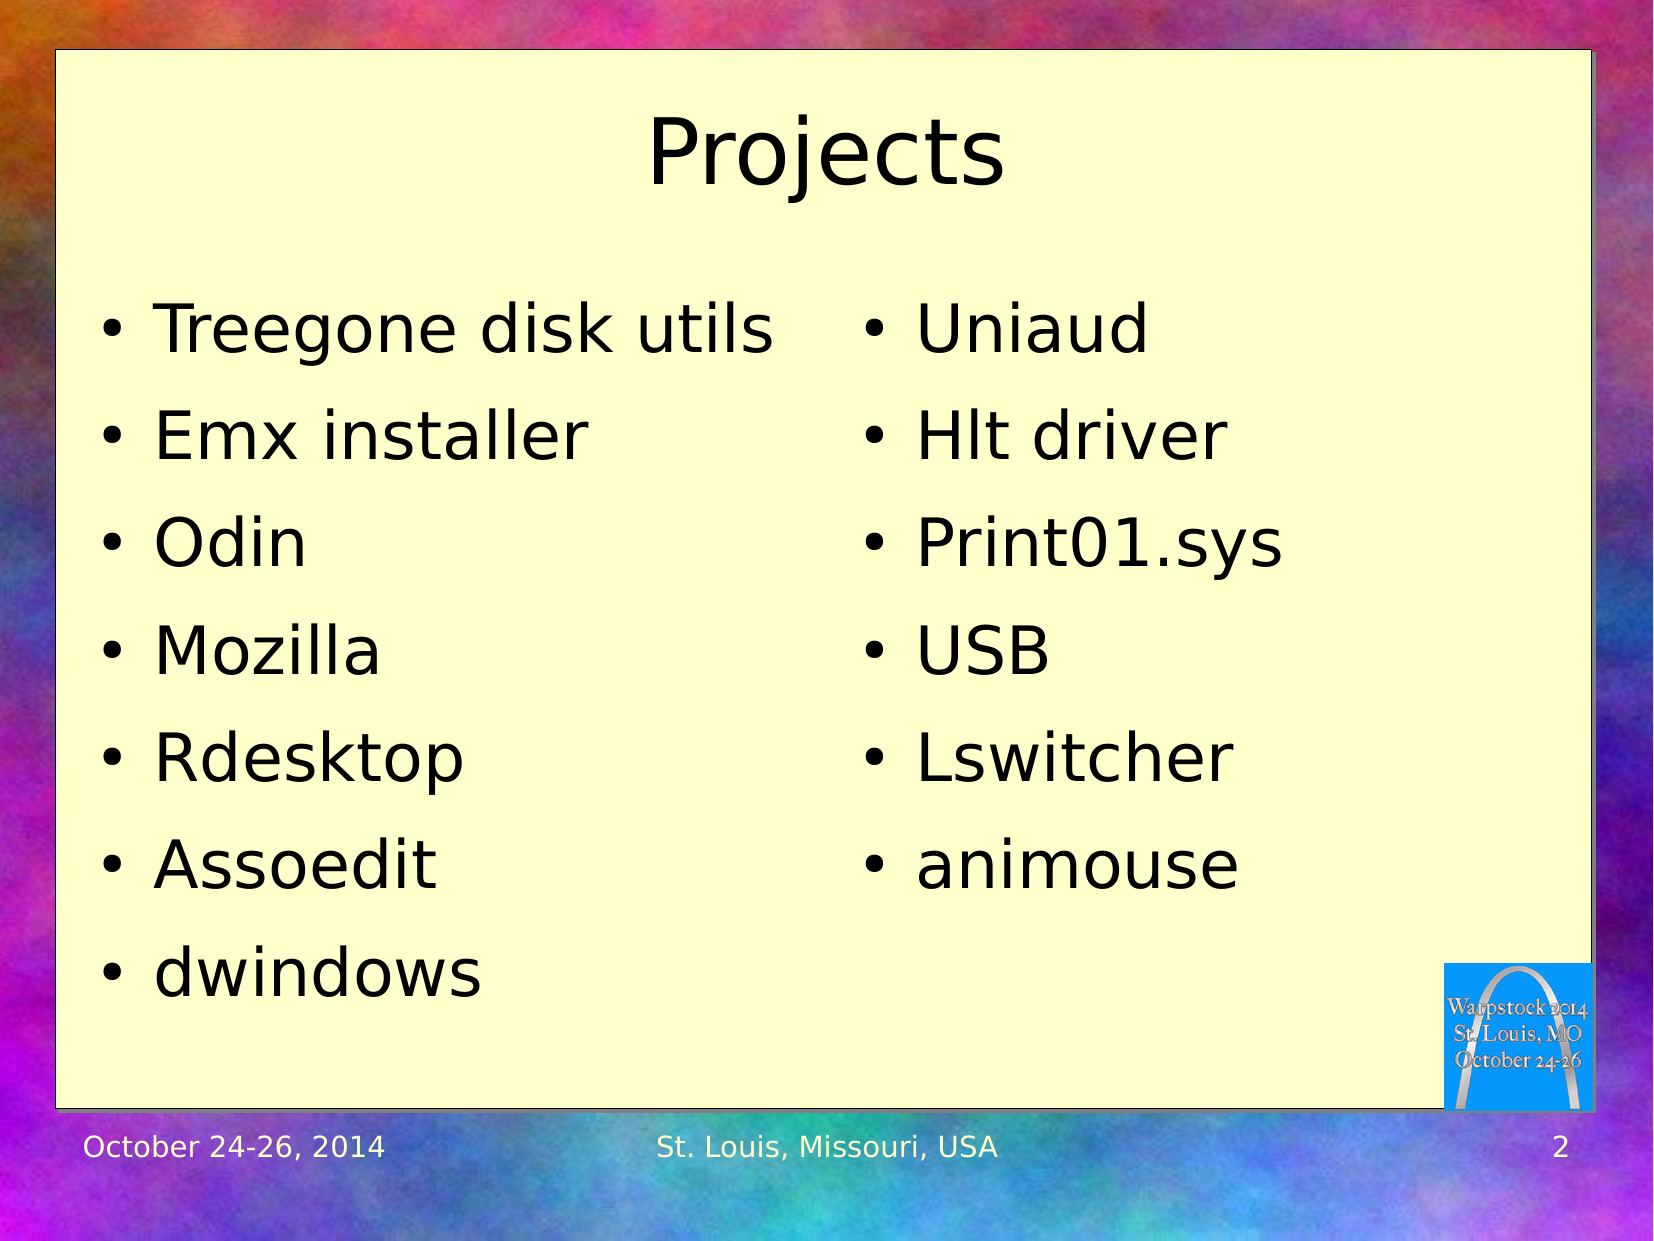

# Projects
Treegone disk utils
Emx installer
Odin
Mozilla
Rdesktop
Assoedit
dwindows
Uniaud
Hlt driver
Print01.sys
USB
Lswitcher
animouse
October 24-26, 2014
St. Louis, Missouri, USA
2